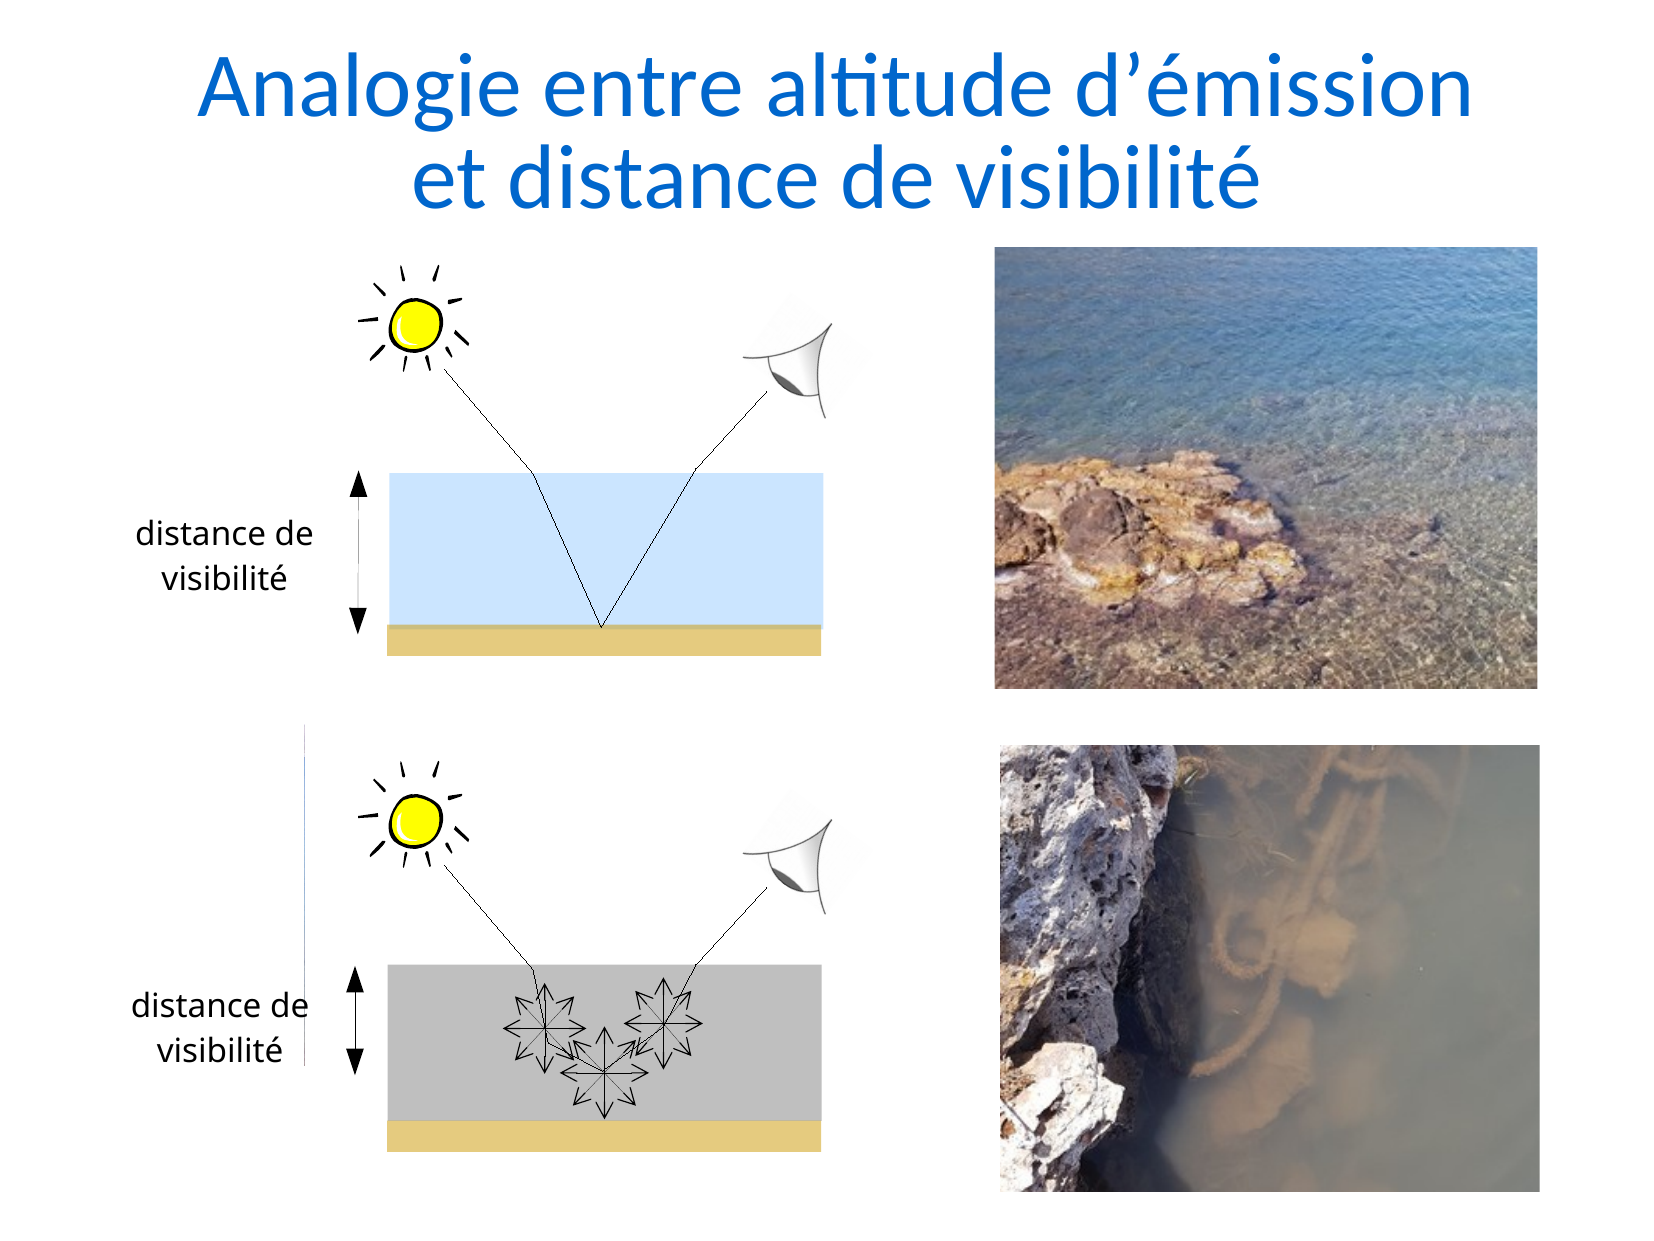

Analogie entre altitude d’émission et distance de visibilité
distance de visibilité
distance de visibilité